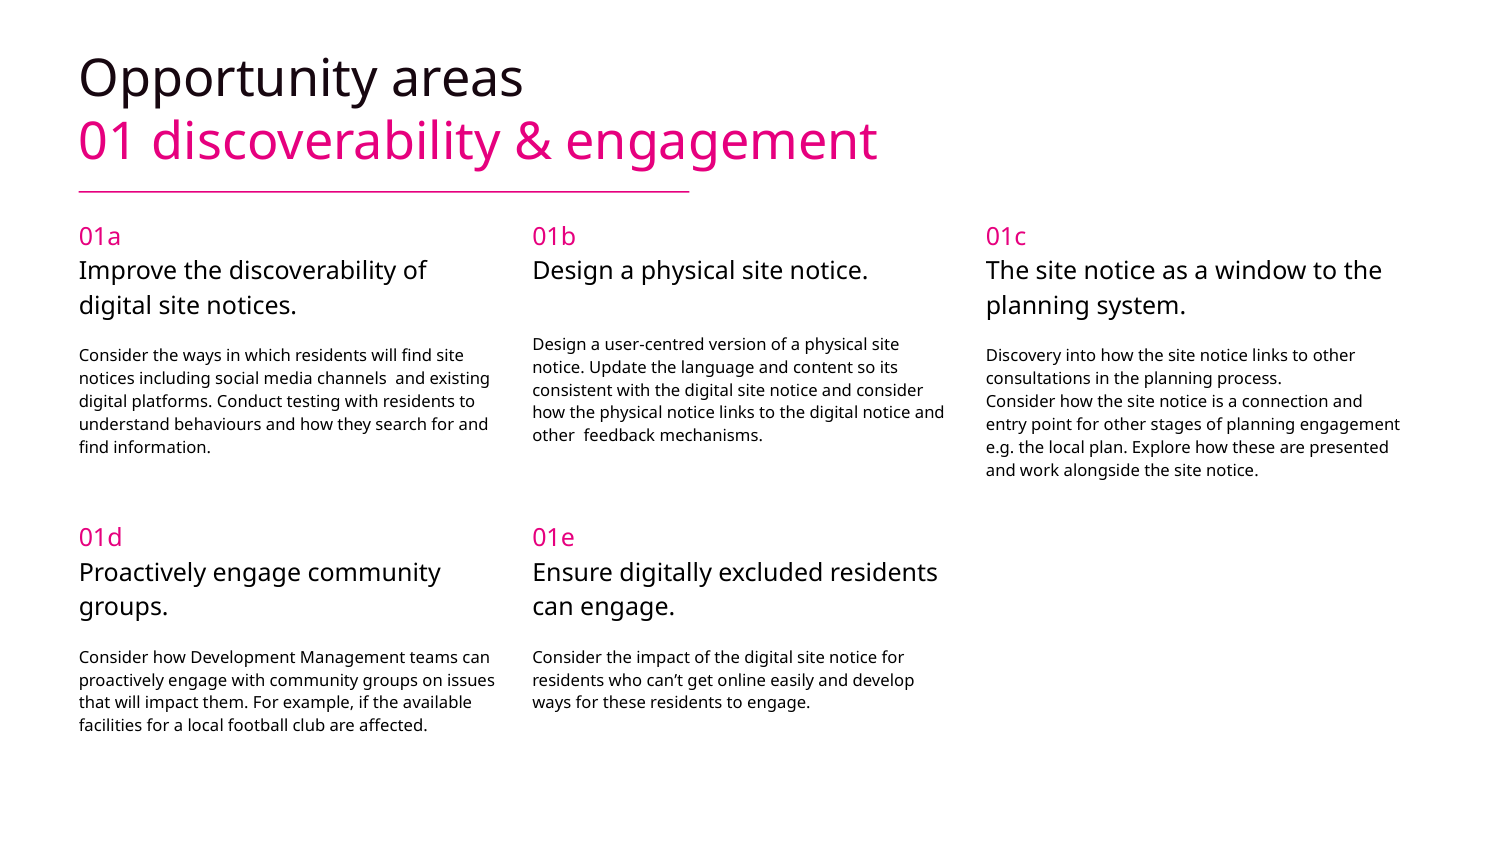

Opportunity areas
01 discoverability & engagement
01a
Improve the discoverability of digital site notices.
Consider the ways in which residents will find site notices including social media channels and existing digital platforms. Conduct testing with residents to understand behaviours and how they search for and find information.
01b
Design a physical site notice.
Design a user-centred version of a physical site notice. Update the language and content so its consistent with the digital site notice and consider how the physical notice links to the digital notice and other feedback mechanisms.
01c
The site notice as a window to the planning system.
Discovery into how the site notice links to other consultations in the planning process.
Consider how the site notice is a connection and entry point for other stages of planning engagement e.g. the local plan. Explore how these are presented and work alongside the site notice.
01d
Proactively engage community groups.
Consider how Development Management teams can proactively engage with community groups on issues that will impact them. For example, if the available facilities for a local football club are affected.
01e
Ensure digitally excluded residents can engage.
Consider the impact of the digital site notice for residents who can’t get online easily and develop ways for these residents to engage.